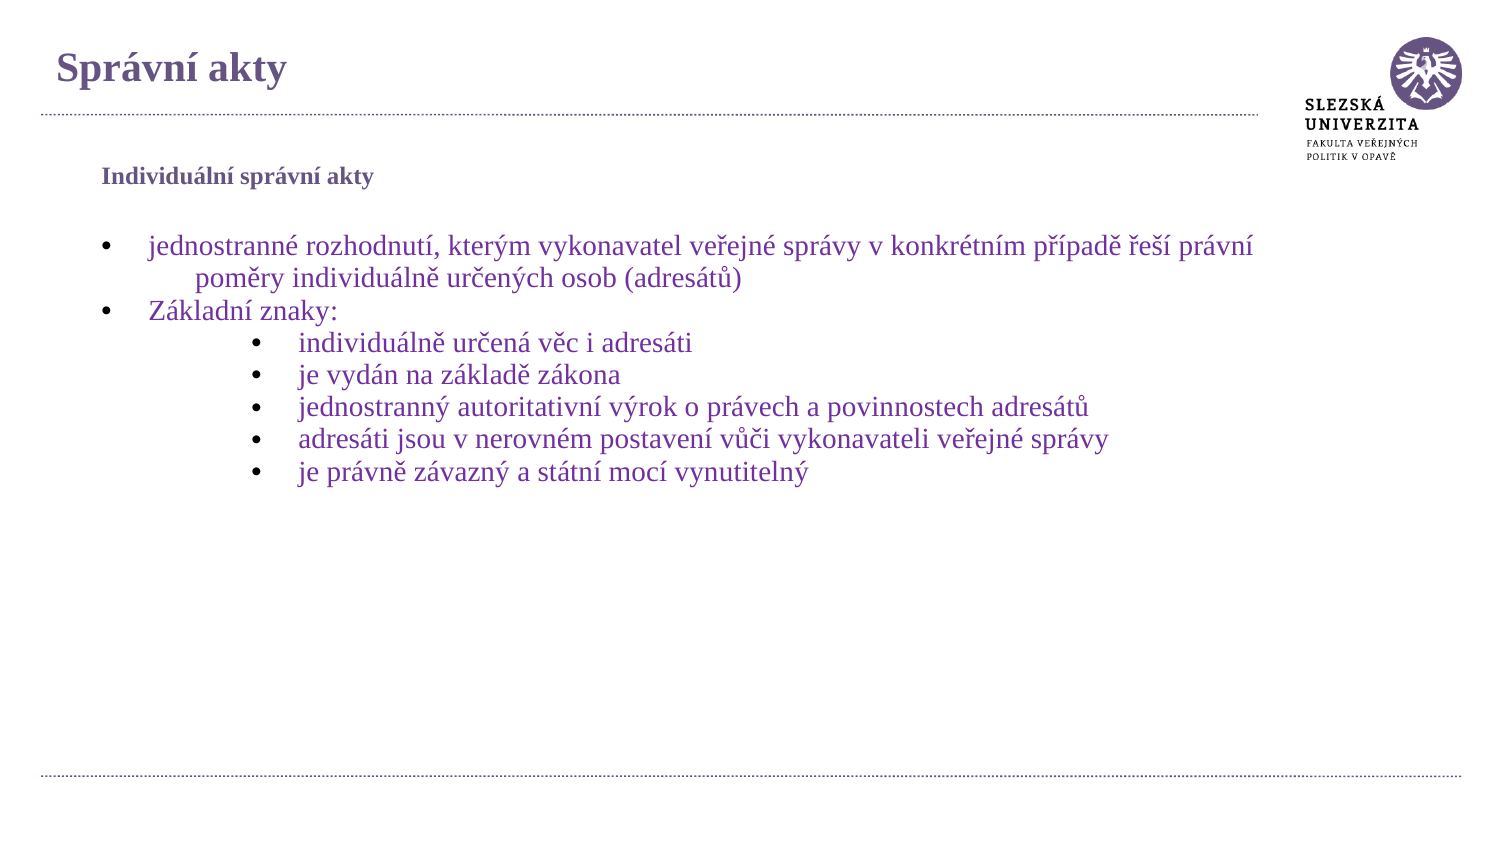

# Správní akty
Individuální správní akty
jednostranné rozhodnutí, kterým vykonavatel veřejné správy v konkrétním případě řeší právní poměry individuálně určených osob (adresátů)
Základní znaky:
individuálně určená věc i adresáti
je vydán na základě zákona
jednostranný autoritativní výrok o právech a povinnostech adresátů
adresáti jsou v nerovném postavení vůči vykonavateli veřejné správy
je právně závazný a státní mocí vynutitelný